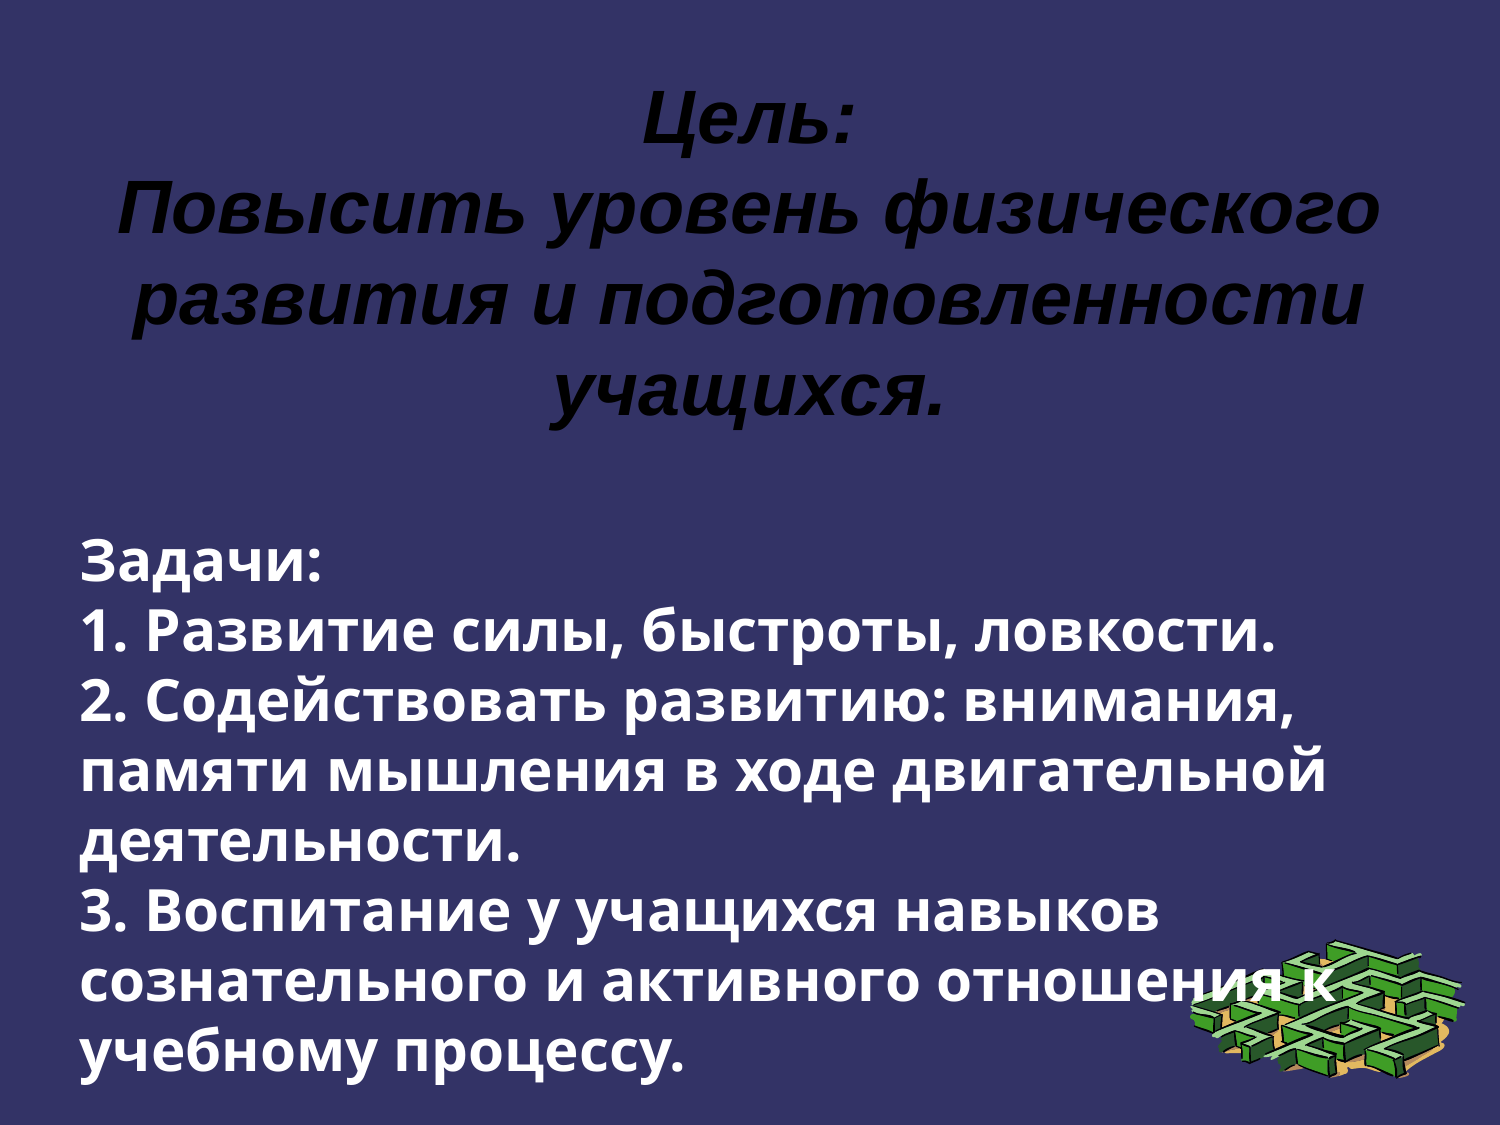

# Цель: Повысить уровень физического развития и подготовленности учащихся.
Задачи:
1. Развитие силы, быстроты, ловкости.
2. Содействовать развитию: внимания, памяти мышления в ходе двигательной деятельности.
3. Воспитание у учащихся навыков сознательного и активного отношения к учебному процессу.